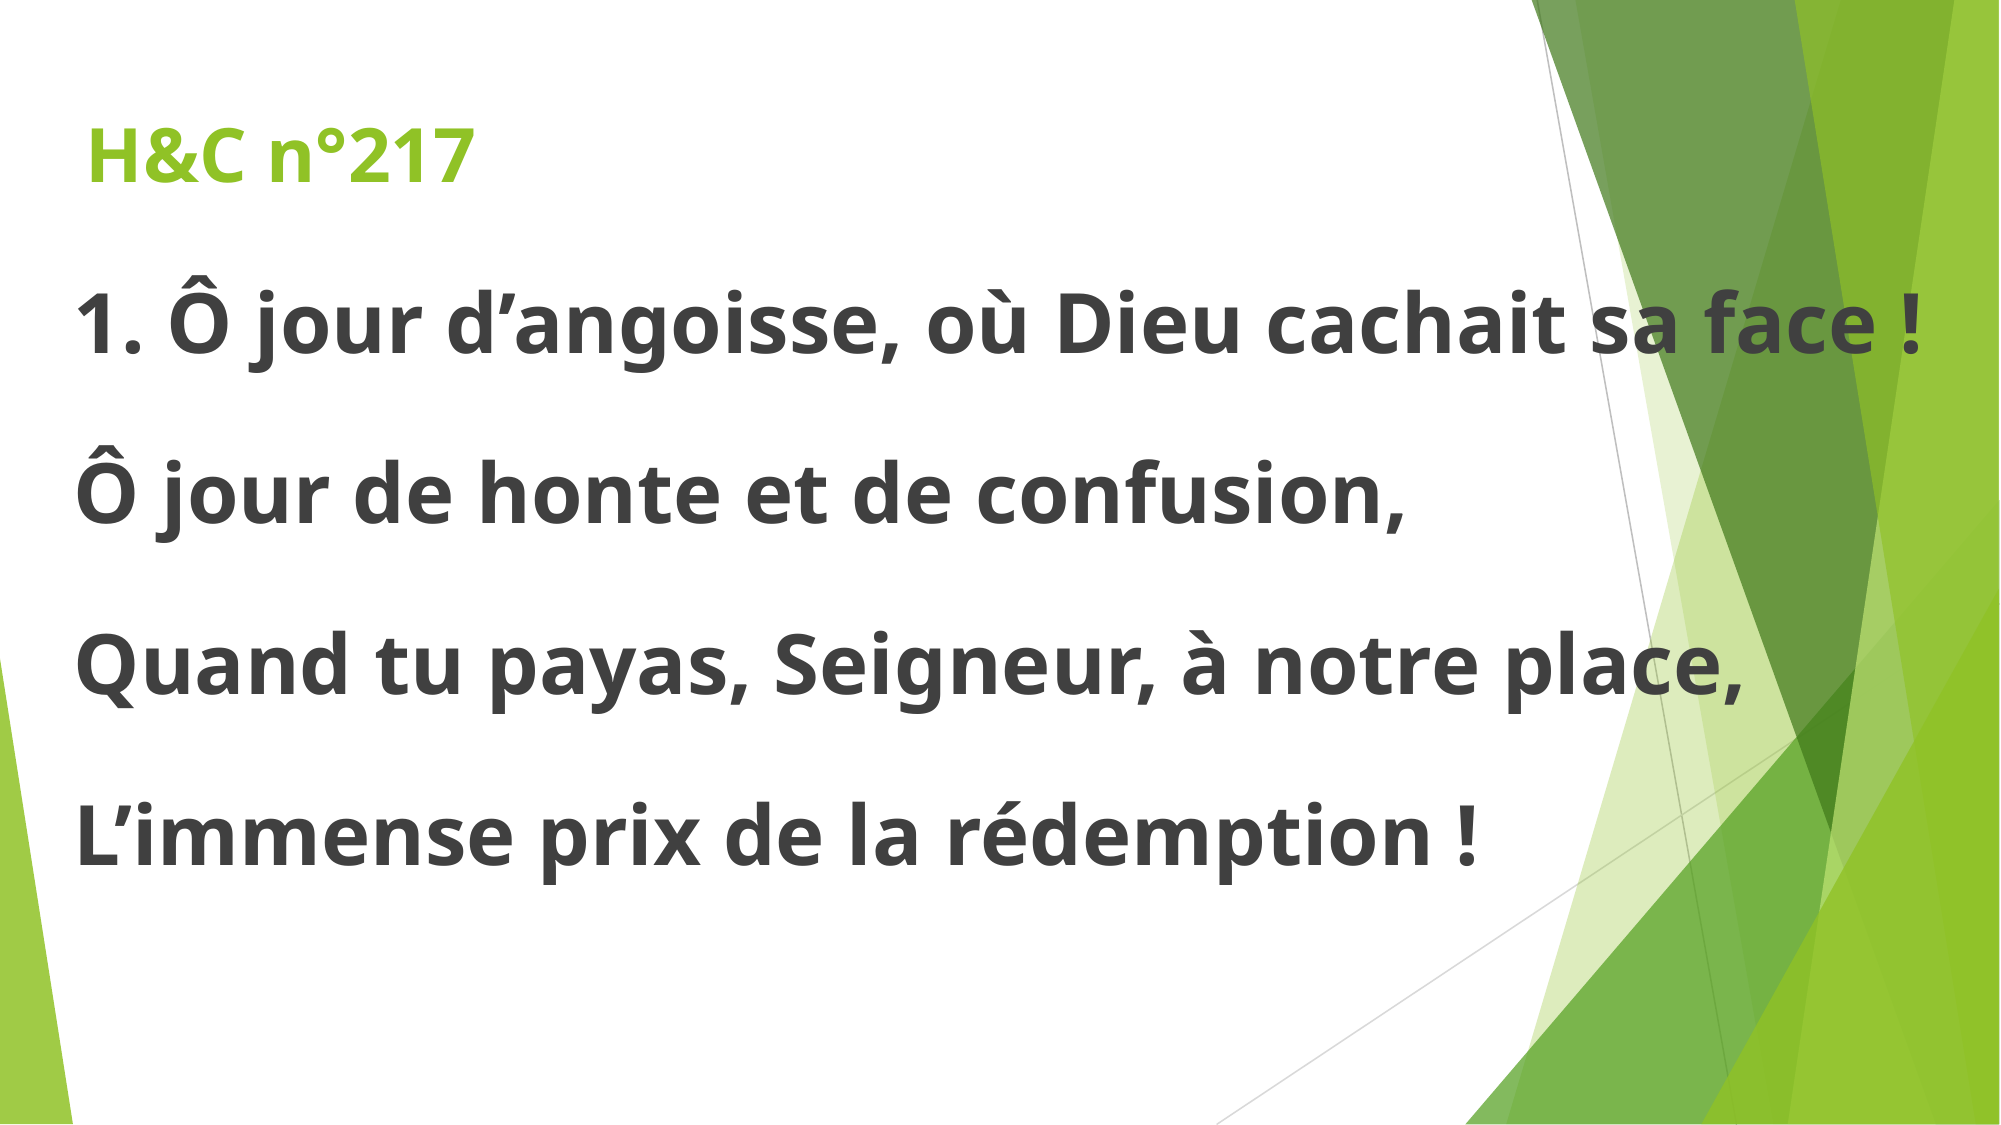

H&C n°217
1. Ô jour d’angoisse, où Dieu cachait sa face !
Ô jour de honte et de confusion,
Quand tu payas, Seigneur, à notre place,
L’immense prix de la rédemption !